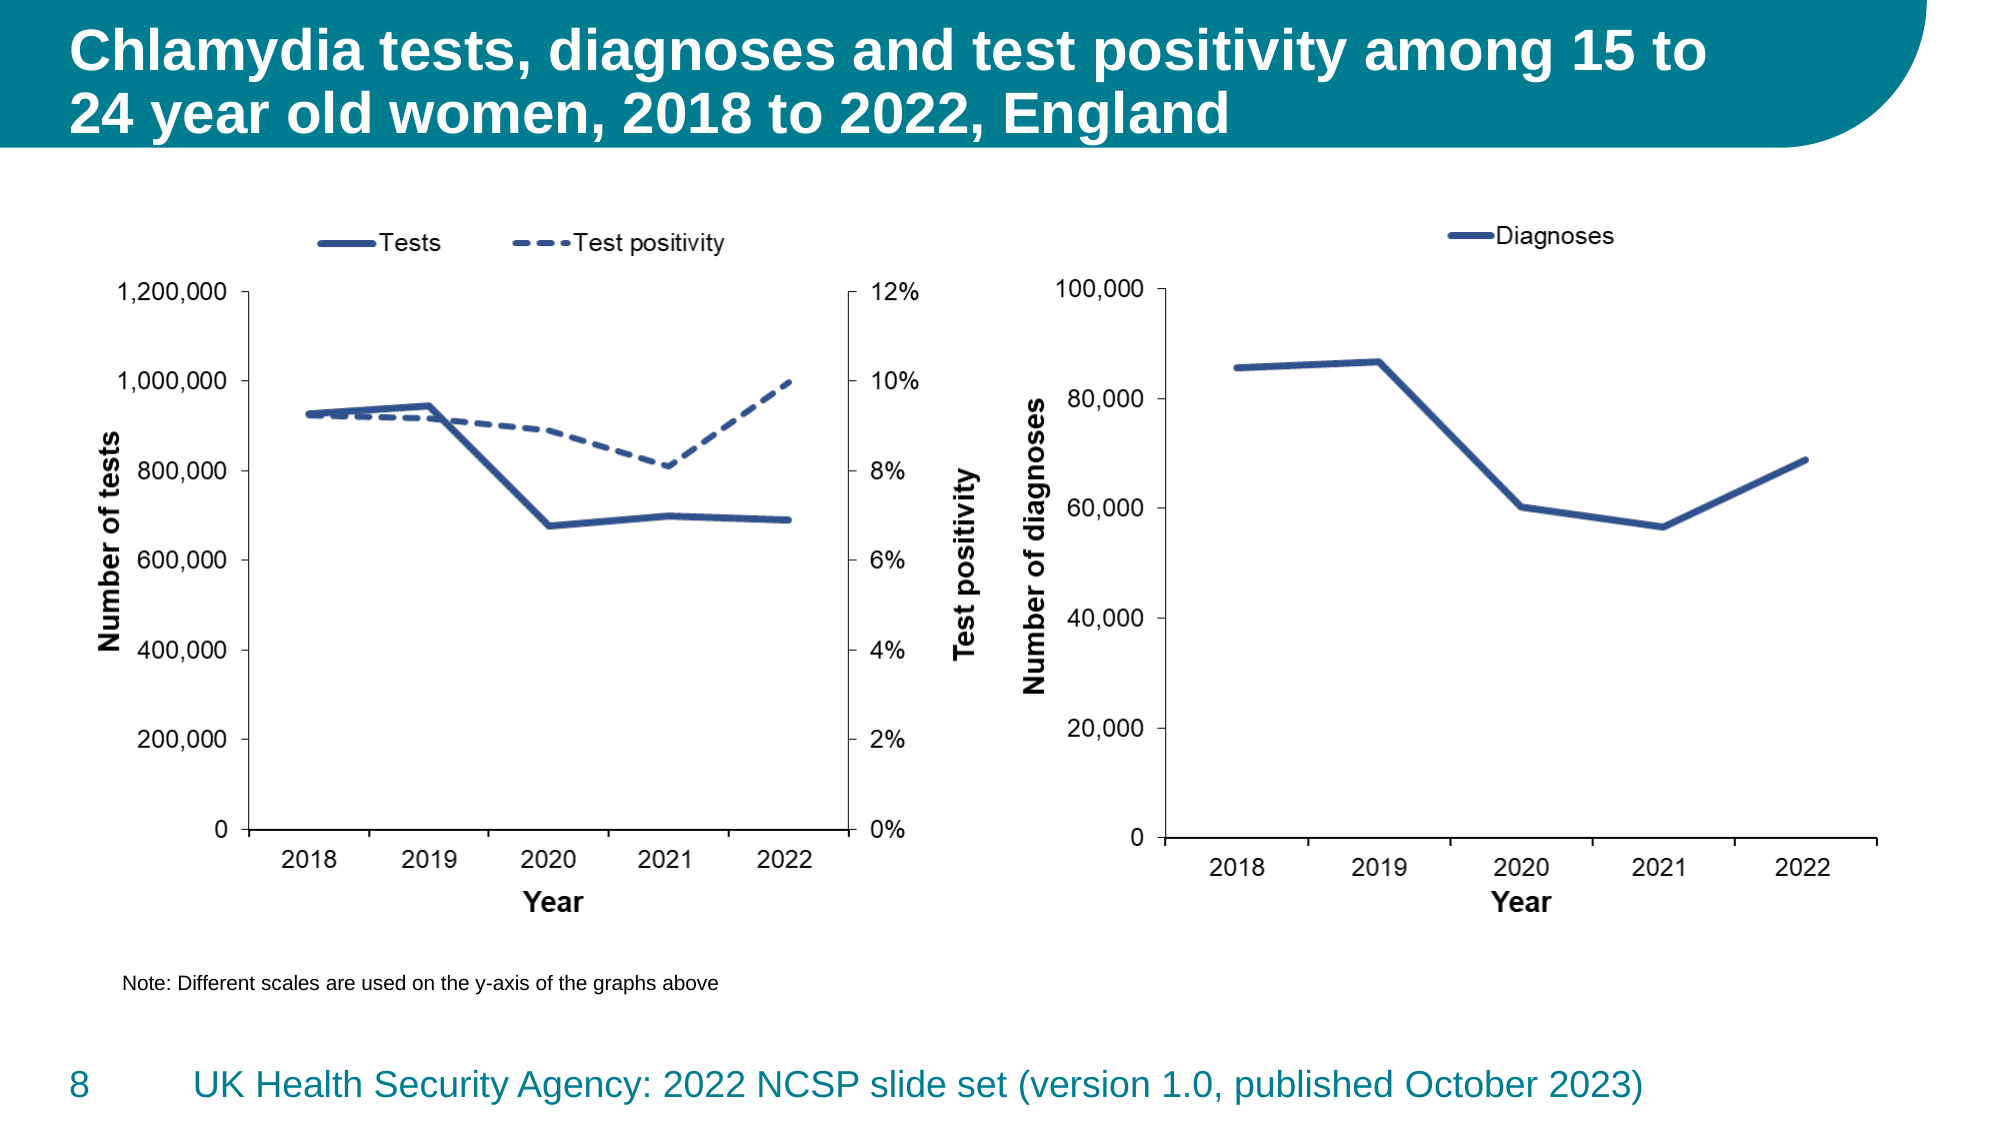

# Chlamydia tests, diagnoses and test positivity among 15 to 24 year old women, 2018 to 2022, England
 Note: Different scales are used on the y-axis of the graphs above
6
UK Health Security Agency: 2022 NCSP slide set (version 1.0, published October 2023)